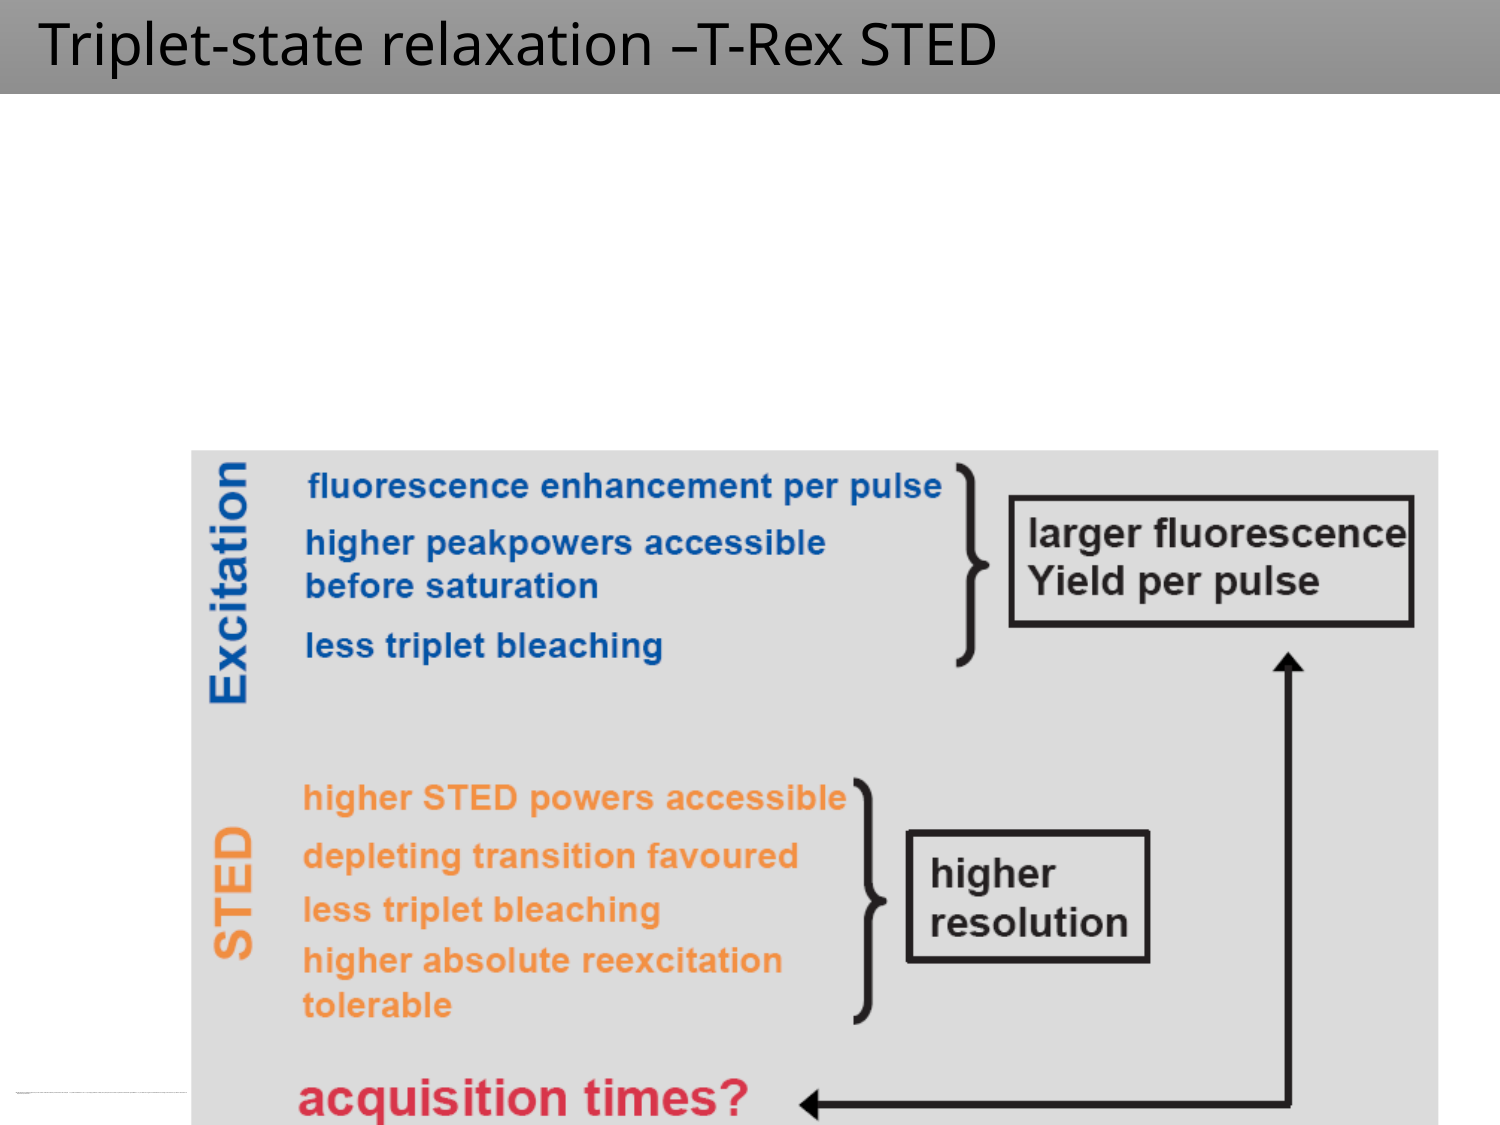

# Triplet-state relaxation –T-Rex STED
Remedy against this bleaching pathway is to illuminate molecules as little as possible within the timespan t ~1 μs after the excitation. The t = 4 μs time gap between subsequent pulse pairs ensures that a triplet state molecule of typical lifetime t ~1 μs relaxes to the ground state before encountering a secondor third pulse This illumination scheme is termed Triplet-Relaxation (T-Rex) STED. to explore the potential of T